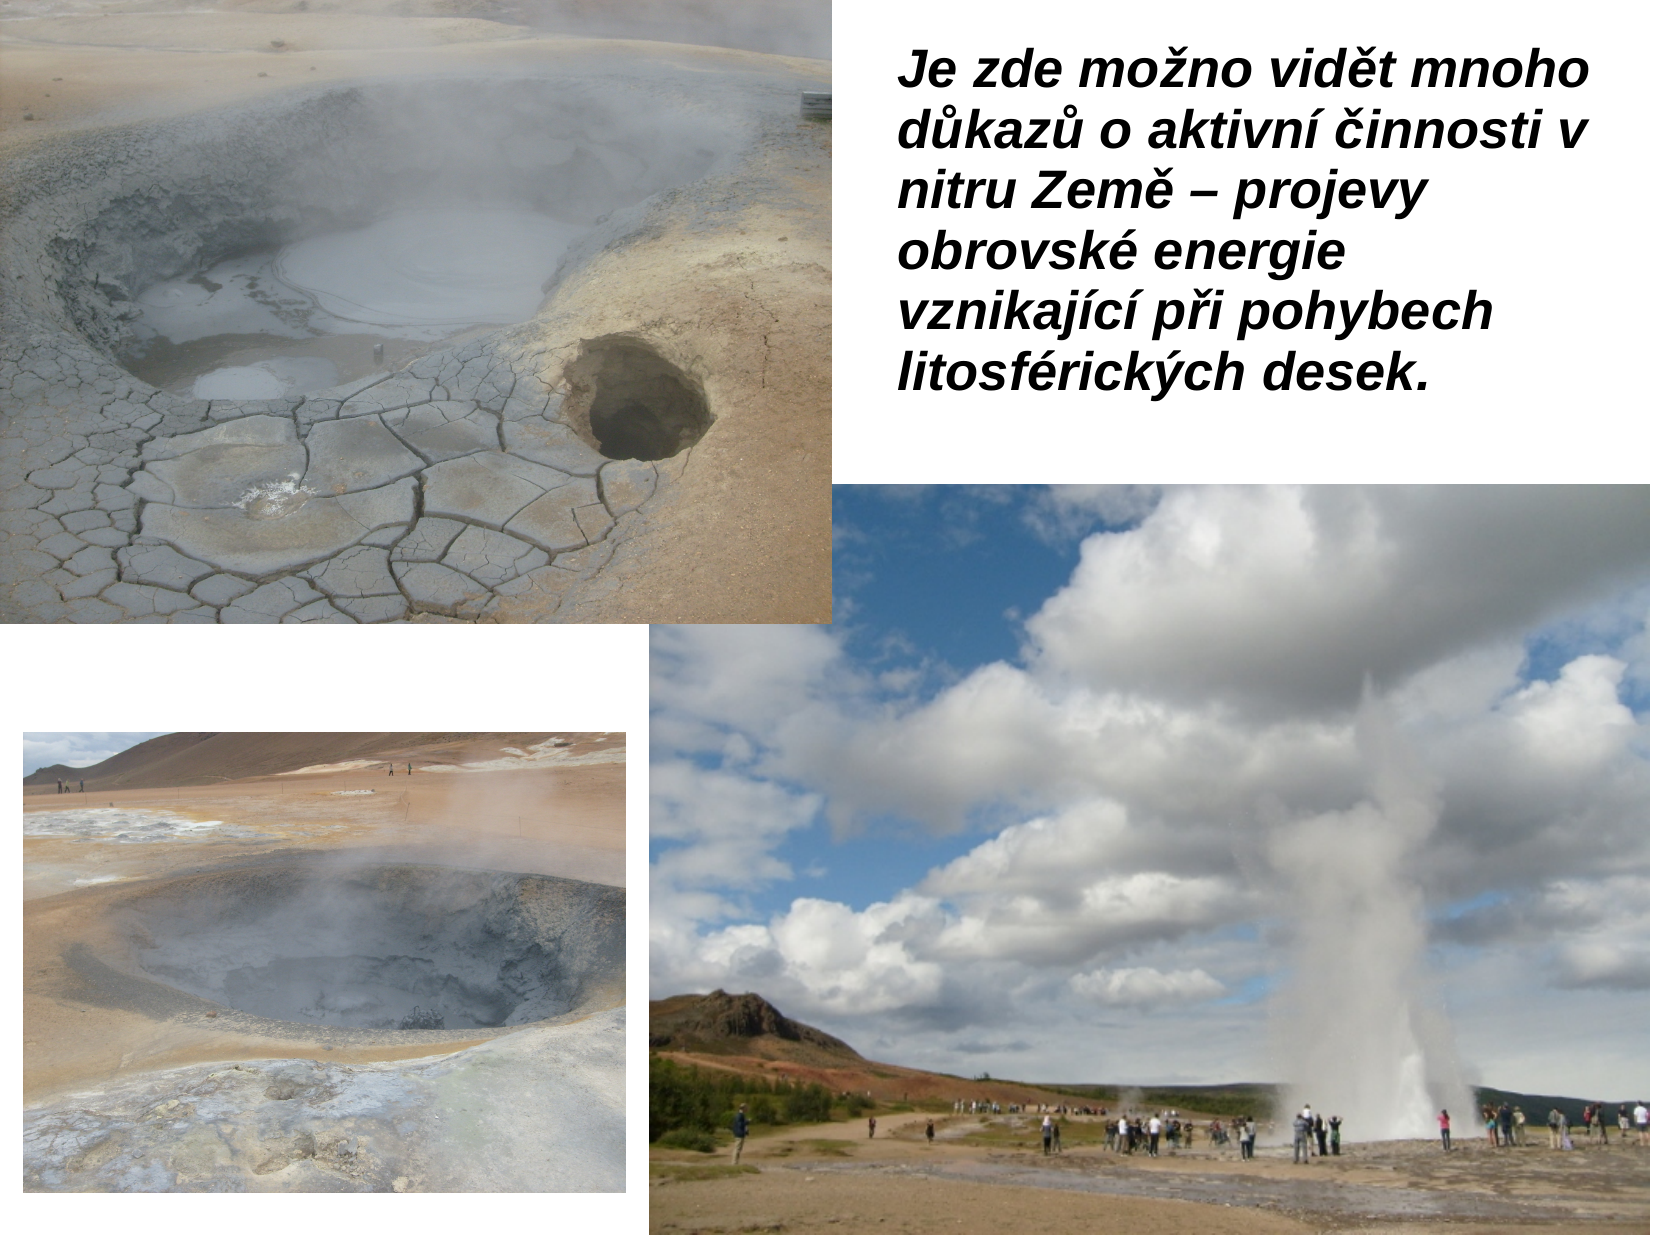

# Je zde možno vidět mnoho důkazů o aktivní činnosti v nitru Země – projevy obrovské energie vznikající při pohybech litosférických desek.